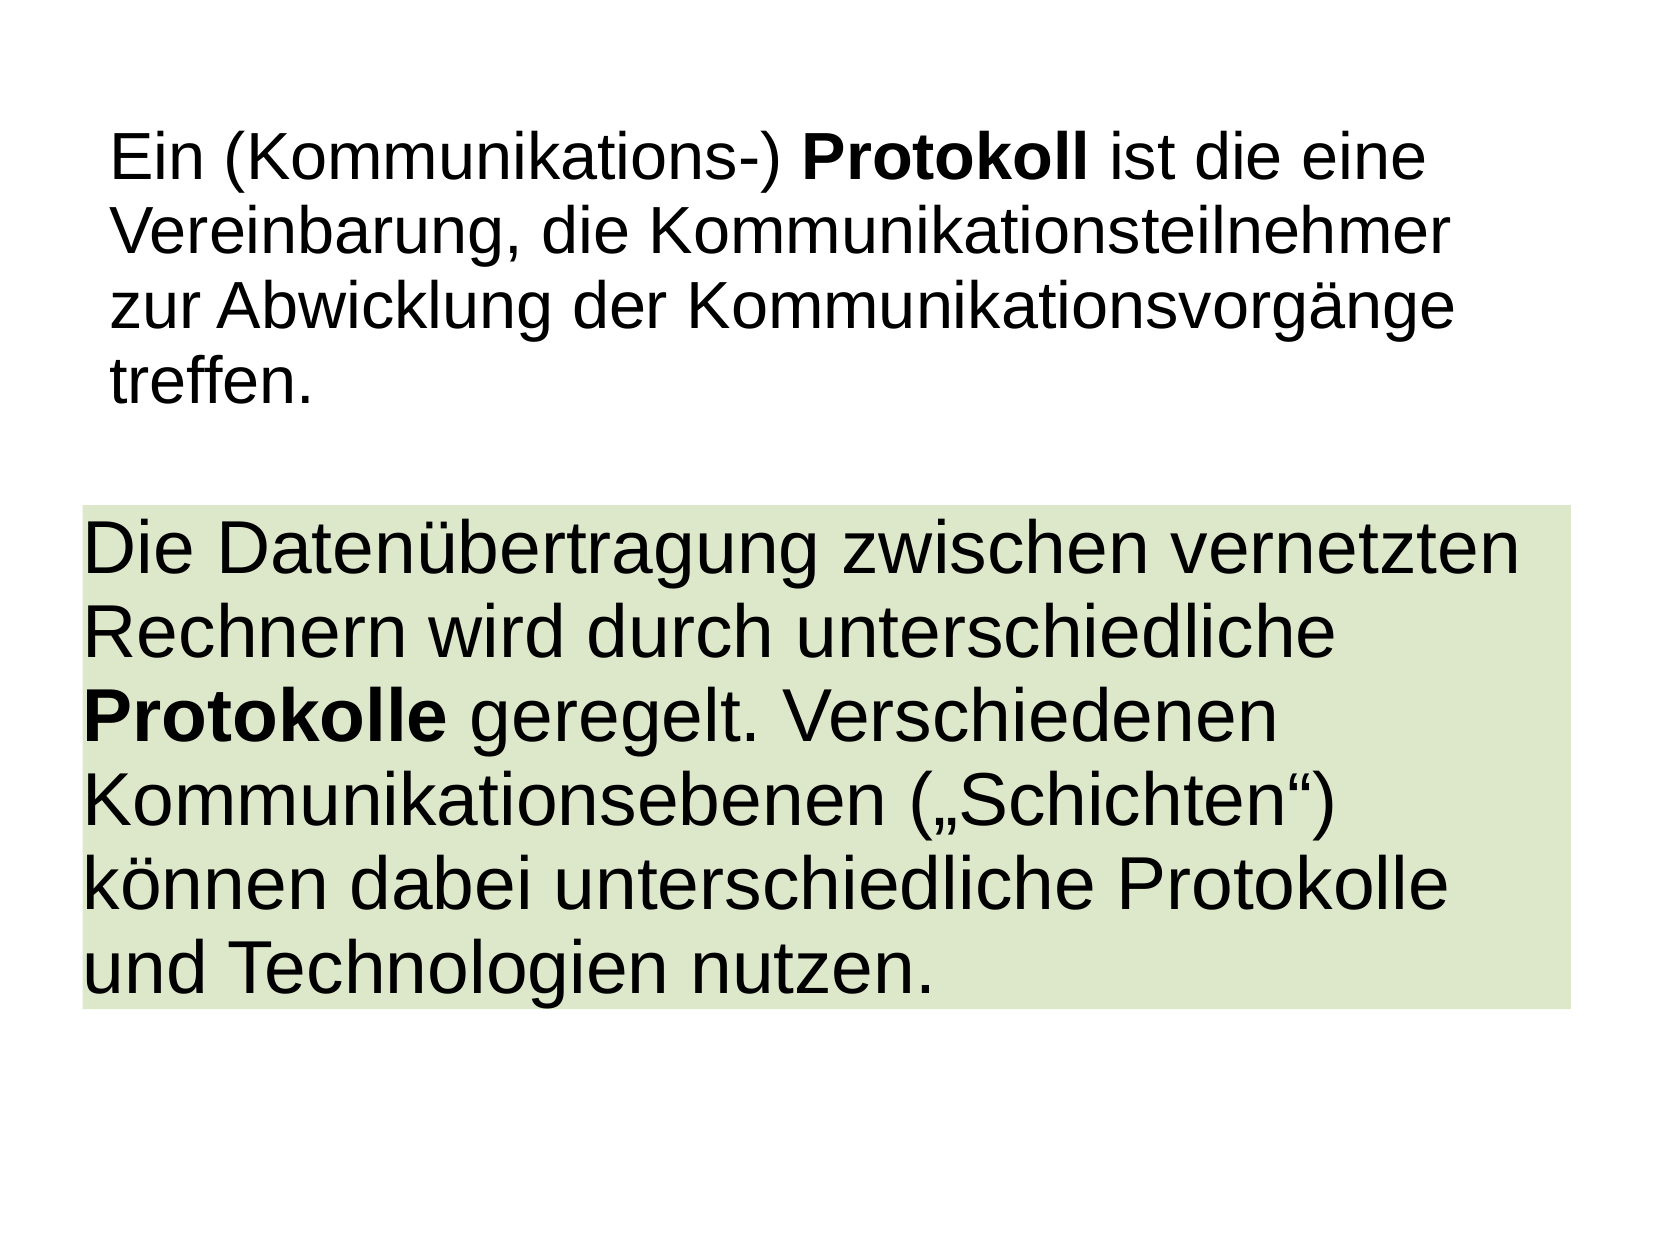

Ein (Kommunikations-) Protokoll ist die eine Vereinbarung, die Kommunikationsteilnehmer zur Abwicklung der Kommunikationsvorgänge treffen.
# Die Datenübertragung zwischen vernetzten Rechnern wird durch unterschiedliche Protokolle geregelt. Verschiedenen Kommunikationsebenen („Schichten“) können dabei unterschiedliche Protokolle und Technologien nutzen.